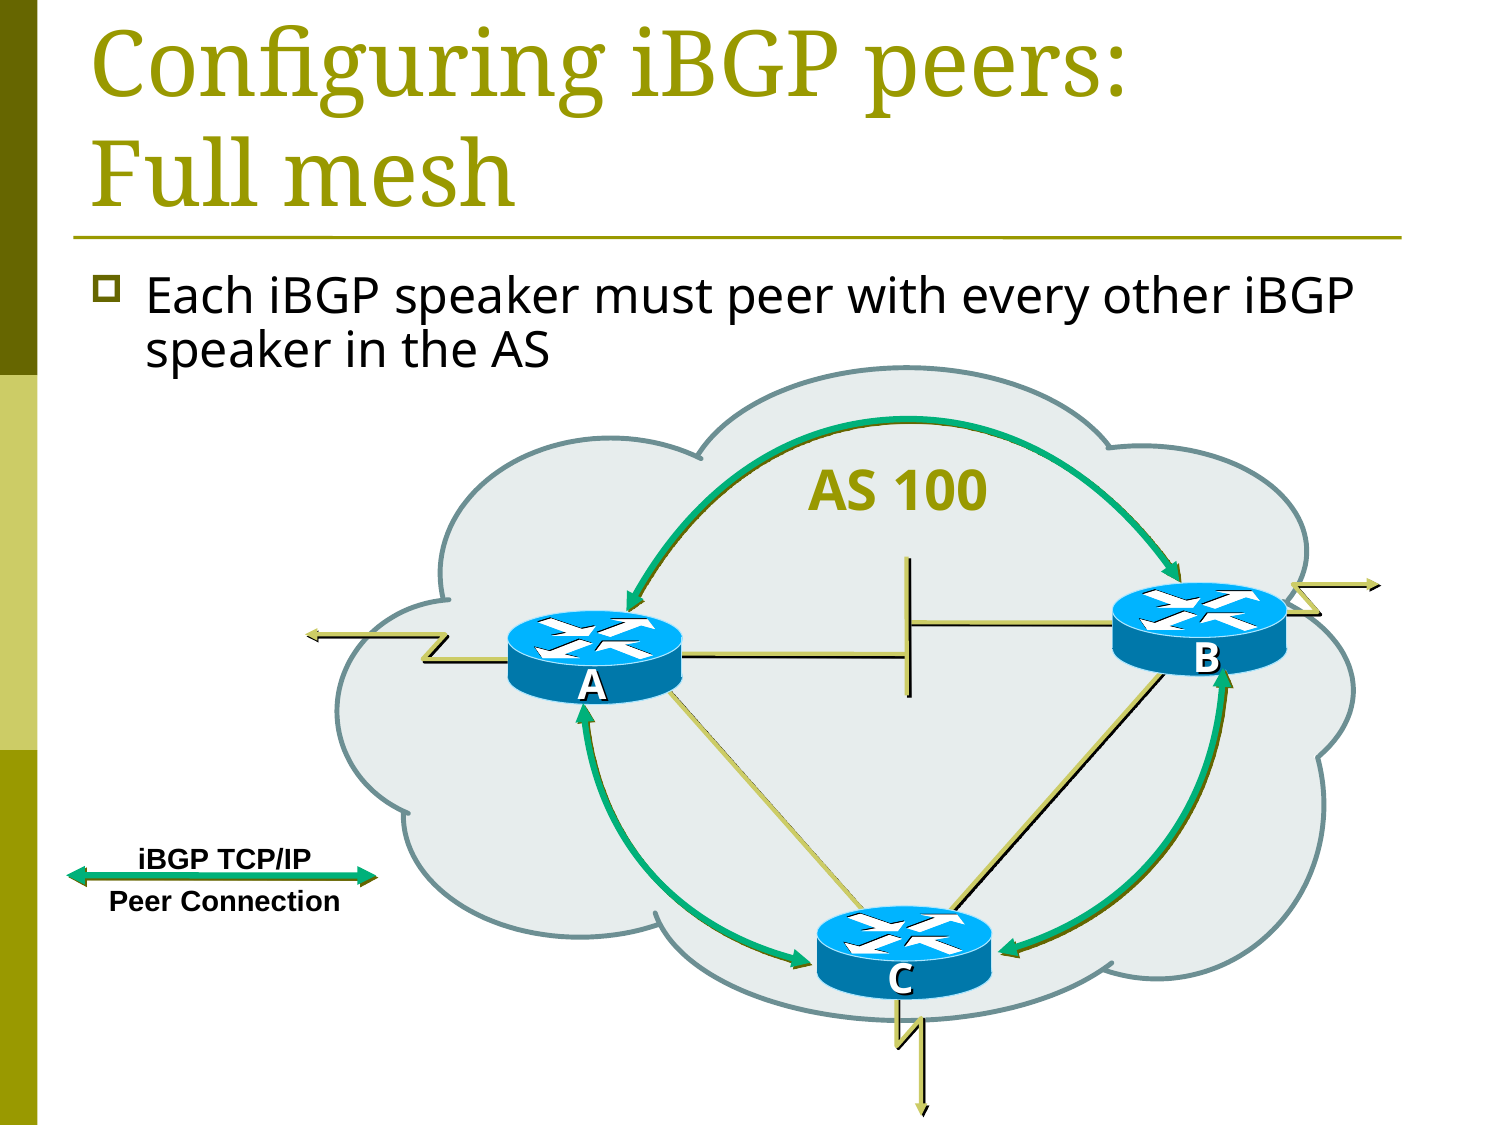

# Configuring iBGP peers: Full mesh
Each iBGP speaker must peer with every other iBGP speaker in the AS
AS 100
B
A
iBGP TCP/IP
Peer Connection
C